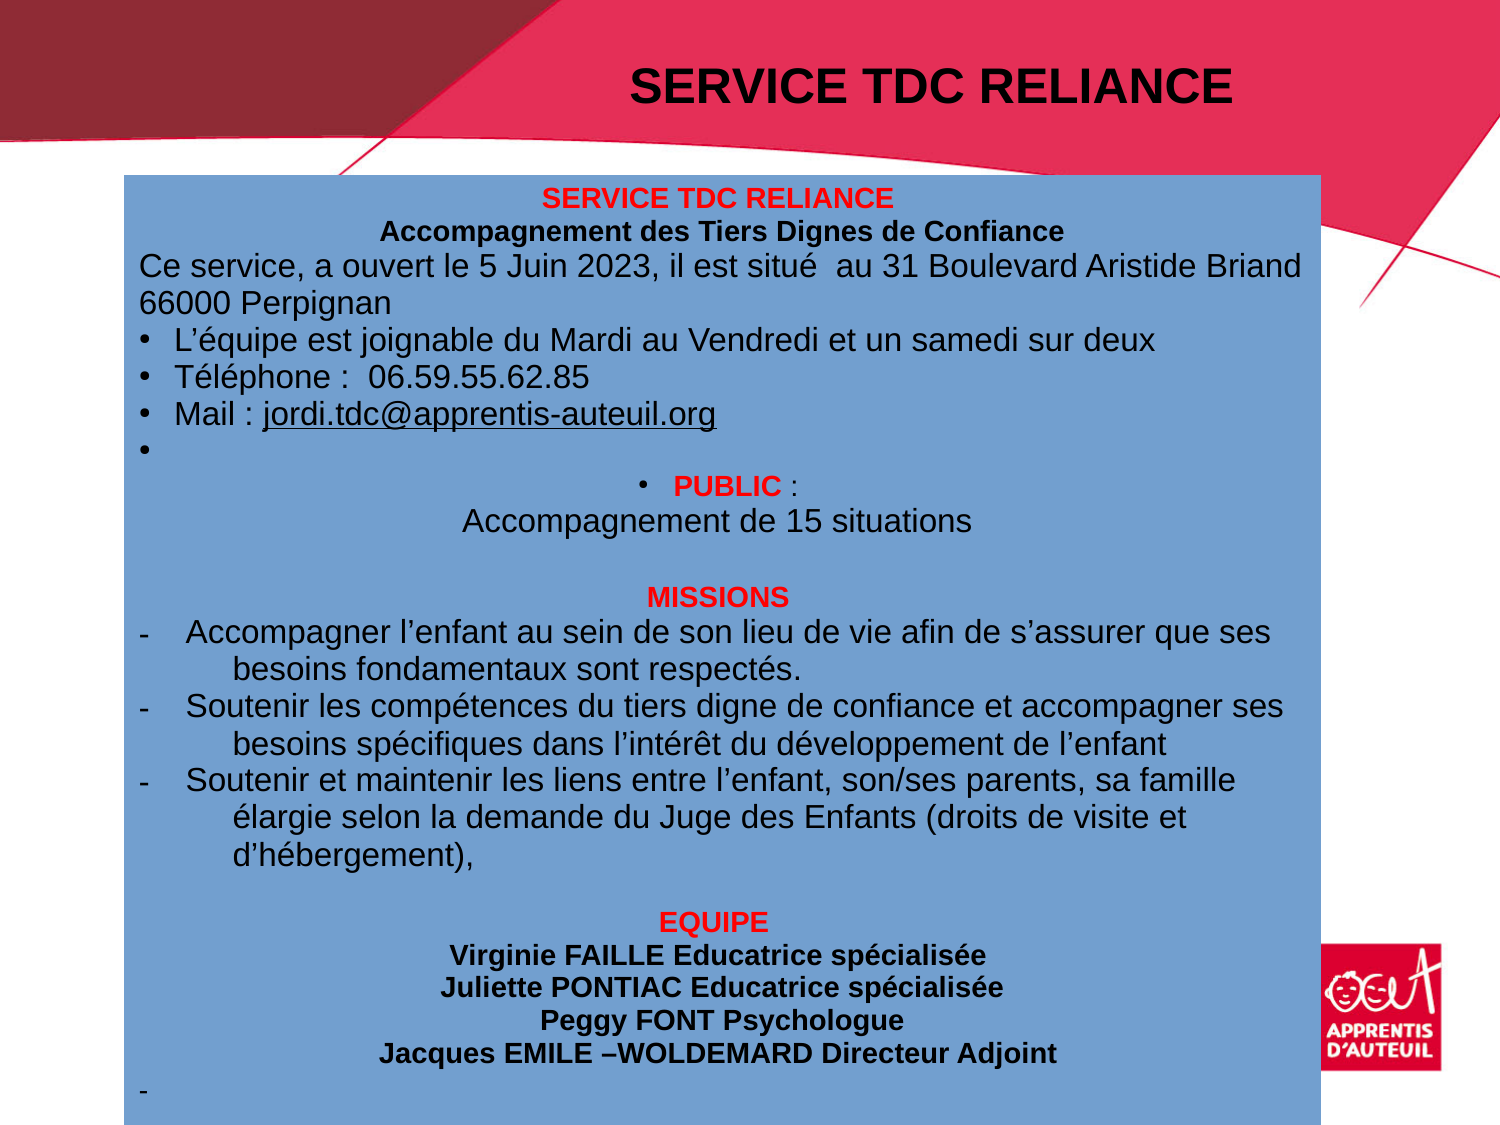

SERVICE TDC RELIANCE
| SERVICE TDC RELIANCE Accompagnement des Tiers Dignes de Confiance Ce service, a ouvert le 5 Juin 2023, il est situé au 31 Boulevard Aristide Briand 66000 Perpignan L’équipe est joignable du Mardi au Vendredi et un samedi sur deux Téléphone : 06.59.55.62.85 Mail : jordi.tdc@apprentis-auteuil.org PUBLIC : Accompagnement de 15 situations |
| --- |
| MISSIONS Accompagner l’enfant au sein de son lieu de vie afin de s’assurer que ses besoins fondamentaux sont respectés. Soutenir les compétences du tiers digne de confiance et accompagner ses besoins spécifiques dans l’intérêt du développement de l’enfant Soutenir et maintenir les liens entre l’enfant, son/ses parents, sa famille élargie selon la demande du Juge des Enfants (droits de visite et d’hébergement), EQUIPE Virginie FAILLE Educatrice spécialisée Juliette PONTIAC Educatrice spécialisée Peggy FONT Psychologue Jacques EMILE –WOLDEMARD Directeur Adjoint |